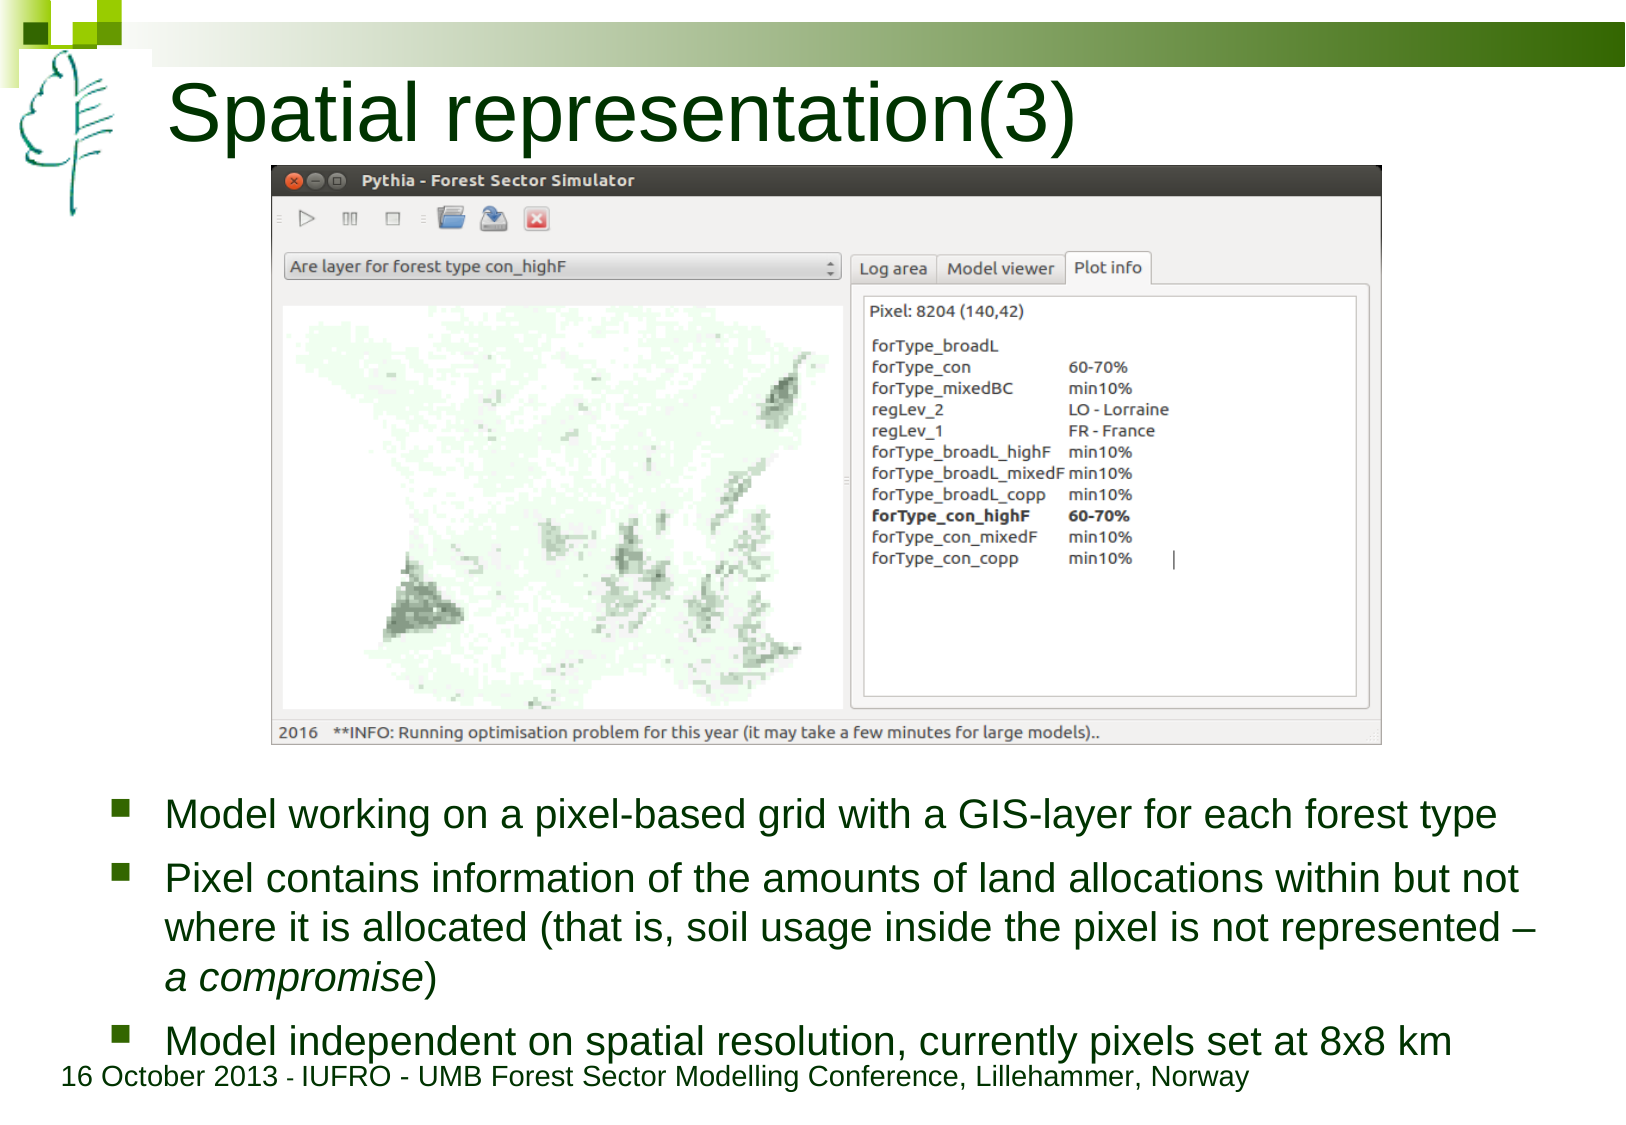

# Spatial representation(3)
Model working on a pixel-based grid with a GIS-layer for each forest type
Pixel contains information of the amounts of land allocations within but not where it is allocated (that is, soil usage inside the pixel is not represented – a compromise)
Model independent on spatial resolution, currently pixels set at 8x8 km